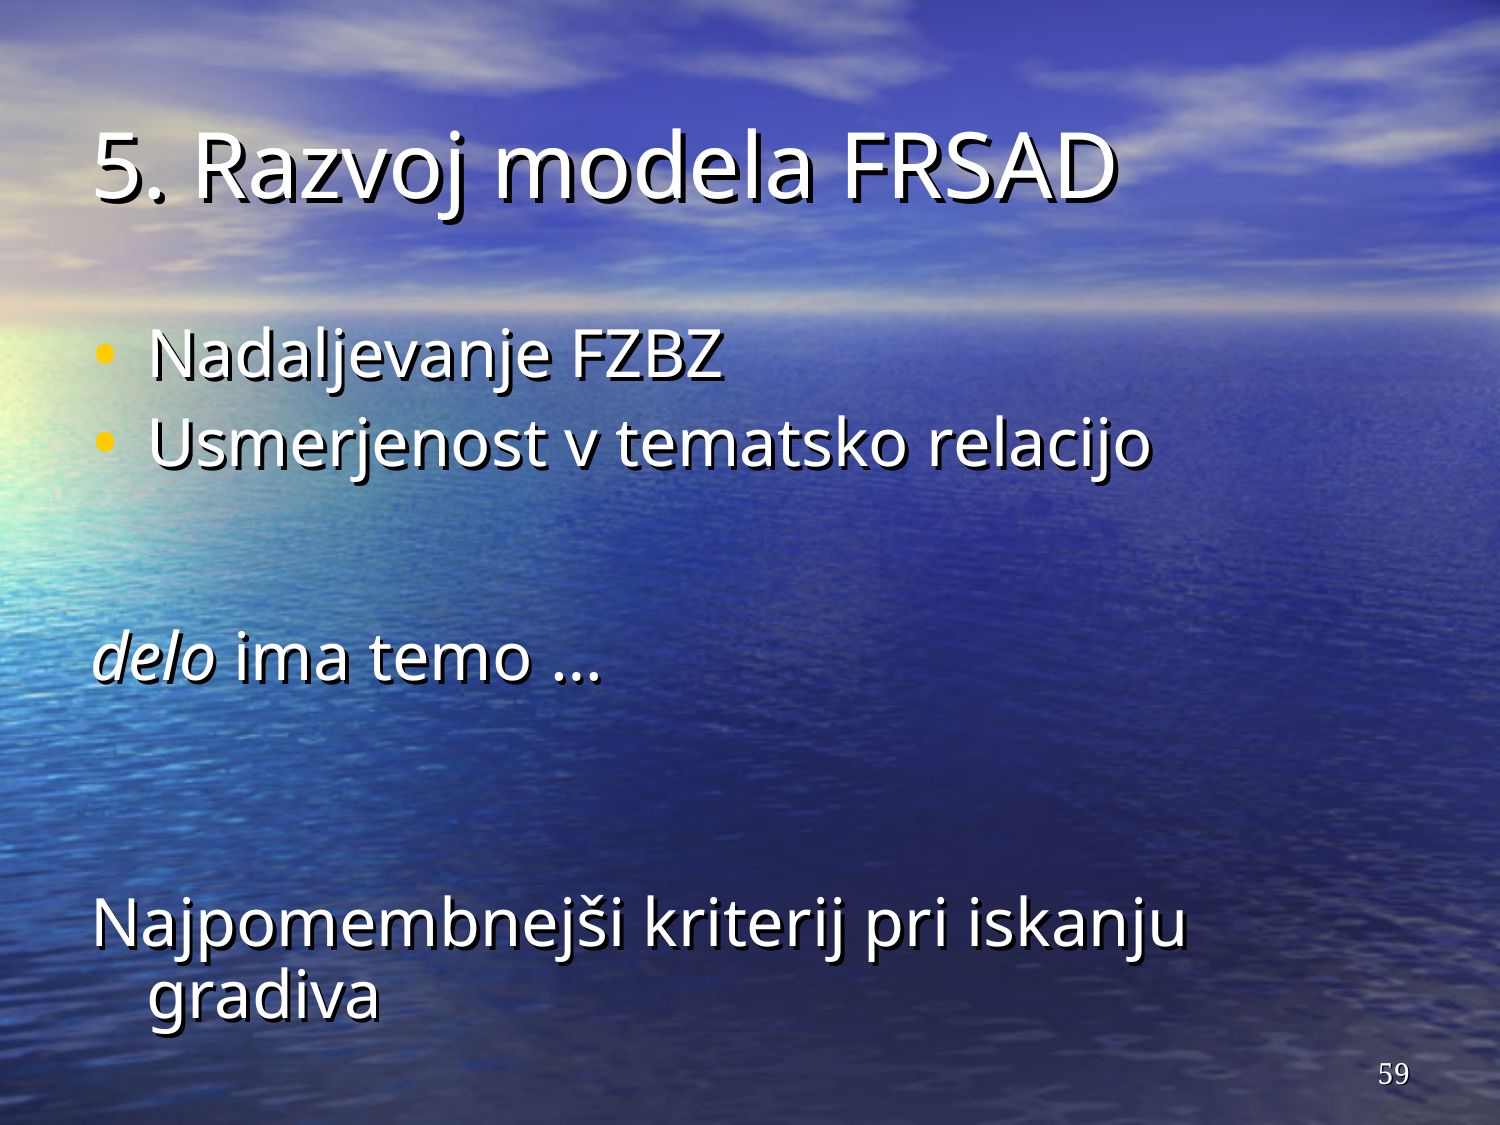

# 5. Razvoj modela FRSAD
Nadaljevanje FZBZ
Usmerjenost v tematsko relacijo
delo ima temo …
Najpomembnejši kriterij pri iskanju gradiva